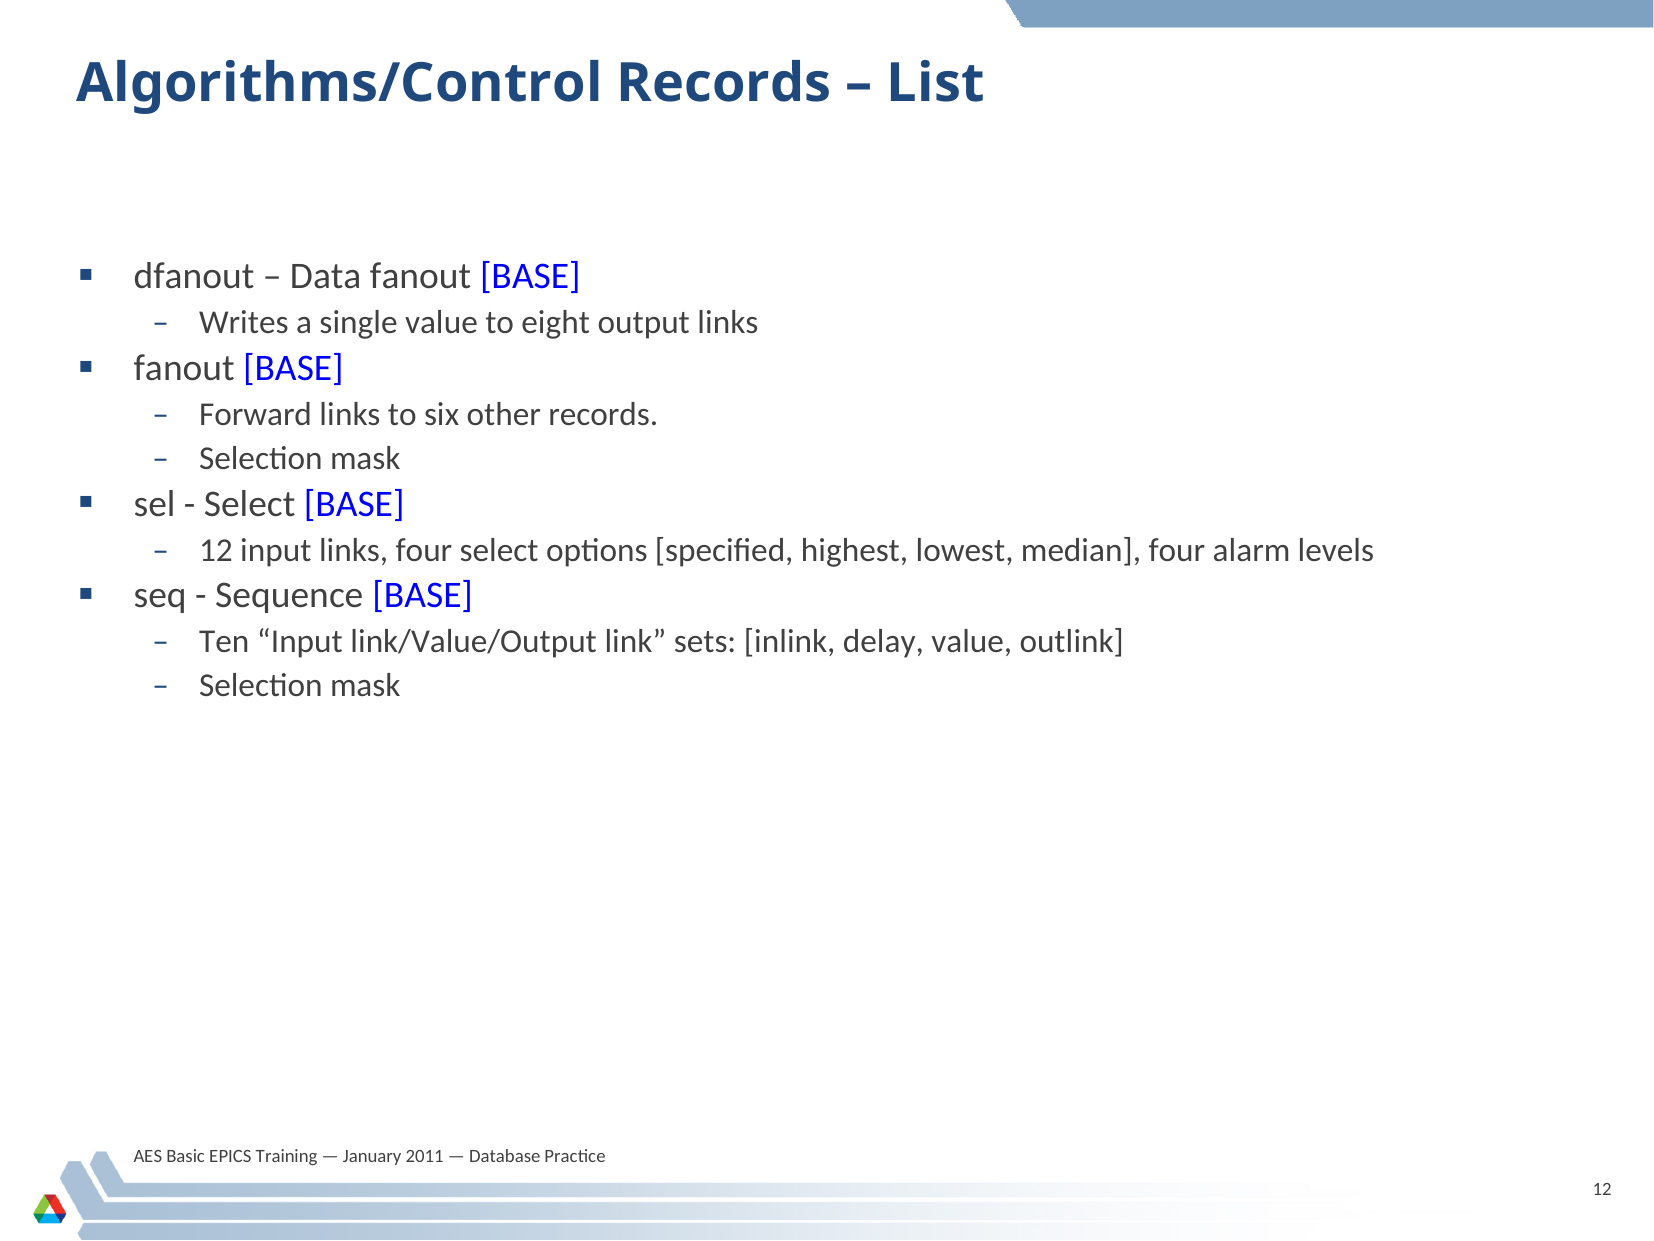

# Algorithms/Control Records – List
dfanout – Data fanout [BASE]
Writes a single value to eight output links
fanout [BASE]
Forward links to six other records.
Selection mask
sel - Select [BASE]
12 input links, four select options [specified, highest, lowest, median], four alarm levels
seq - Sequence [BASE]
Ten “Input link/Value/Output link” sets: [inlink, delay, value, outlink]
Selection mask
AES Basic EPICS Training — January 2011 — Database Practice
12